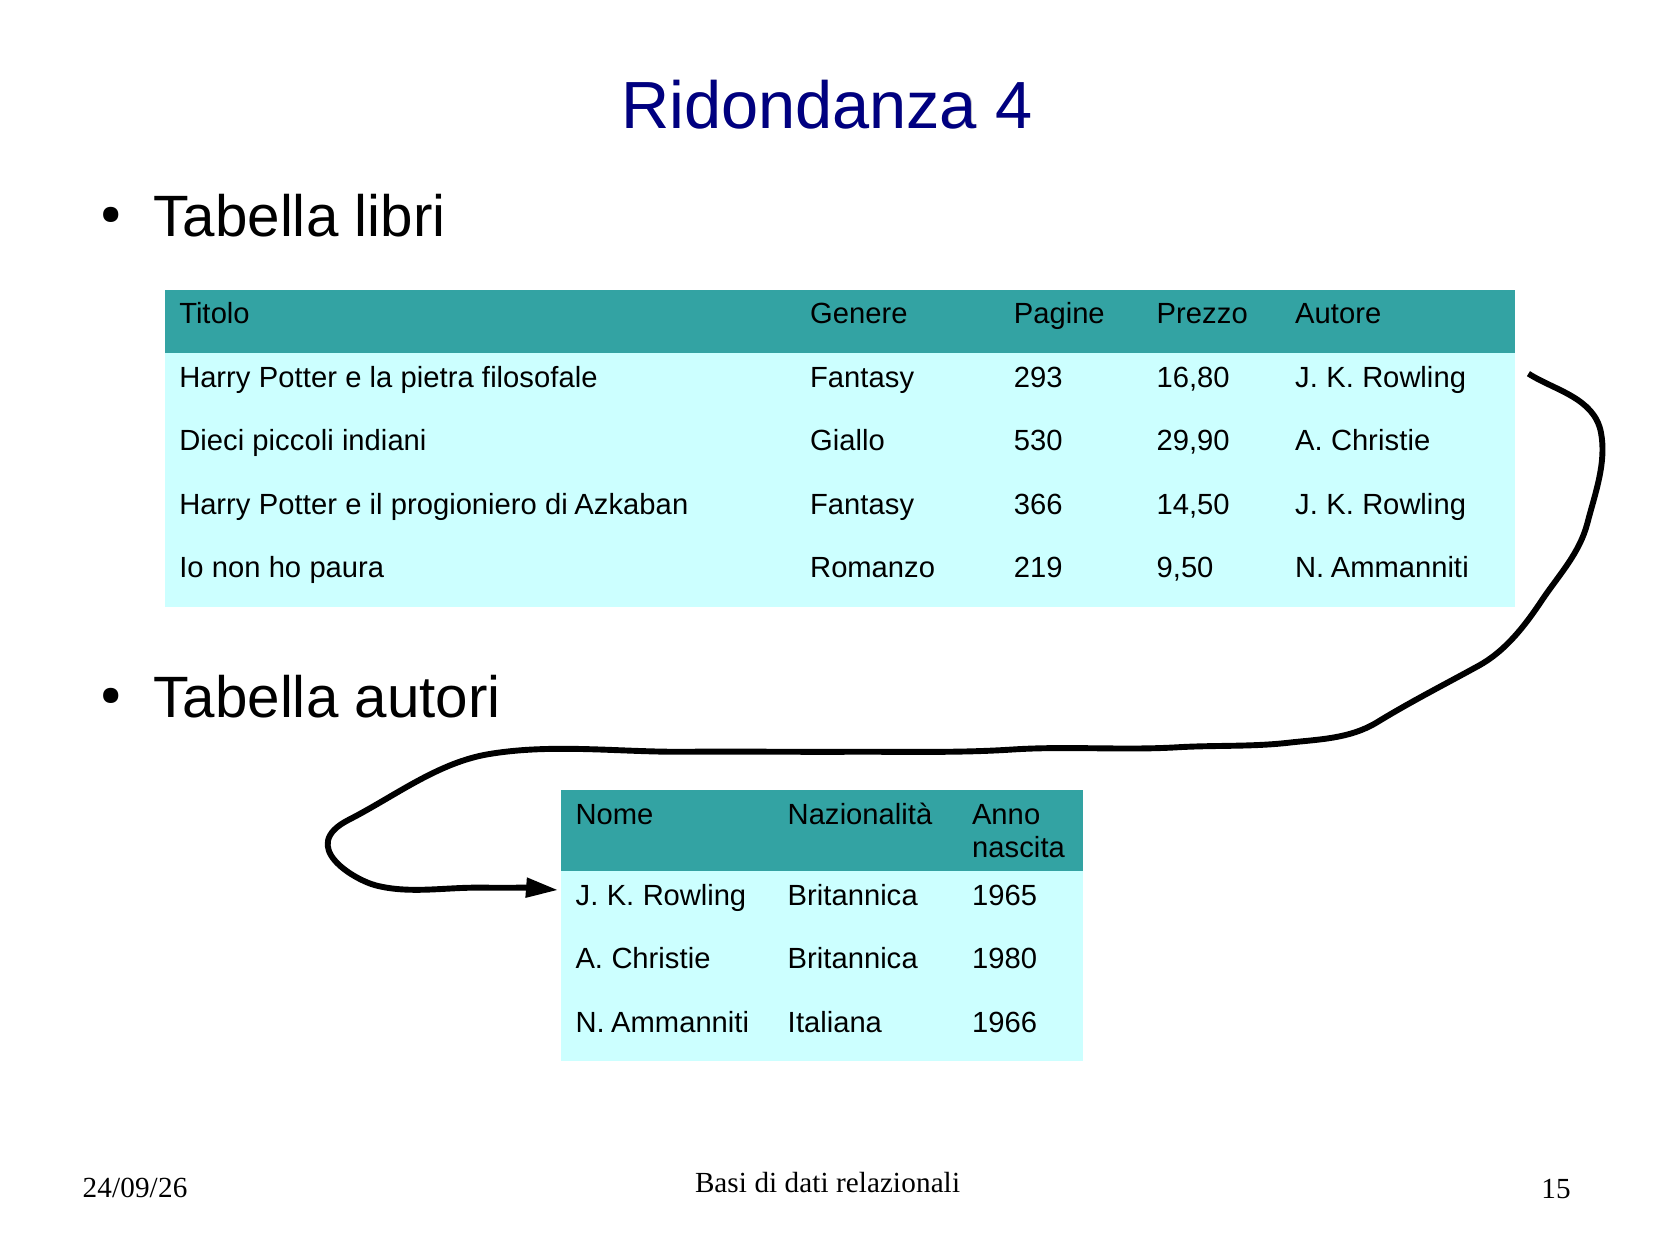

# Ridondanza 4
Tabella libri
Tabella autori
| Titolo | Genere | Pagine | Prezzo | Autore |
| --- | --- | --- | --- | --- |
| Harry Potter e la pietra filosofale | Fantasy | 293 | 16,80 | J. K. Rowling |
| Dieci piccoli indiani | Giallo | 530 | 29,90 | A. Christie |
| Harry Potter e il progioniero di Azkaban | Fantasy | 366 | 14,50 | J. K. Rowling |
| Io non ho paura | Romanzo | 219 | 9,50 | N. Ammanniti |
| Nome | Nazionalità | Anno nascita |
| --- | --- | --- |
| J. K. Rowling | Britannica | 1965 |
| A. Christie | Britannica | 1980 |
| N. Ammanniti | Italiana | 1966 |